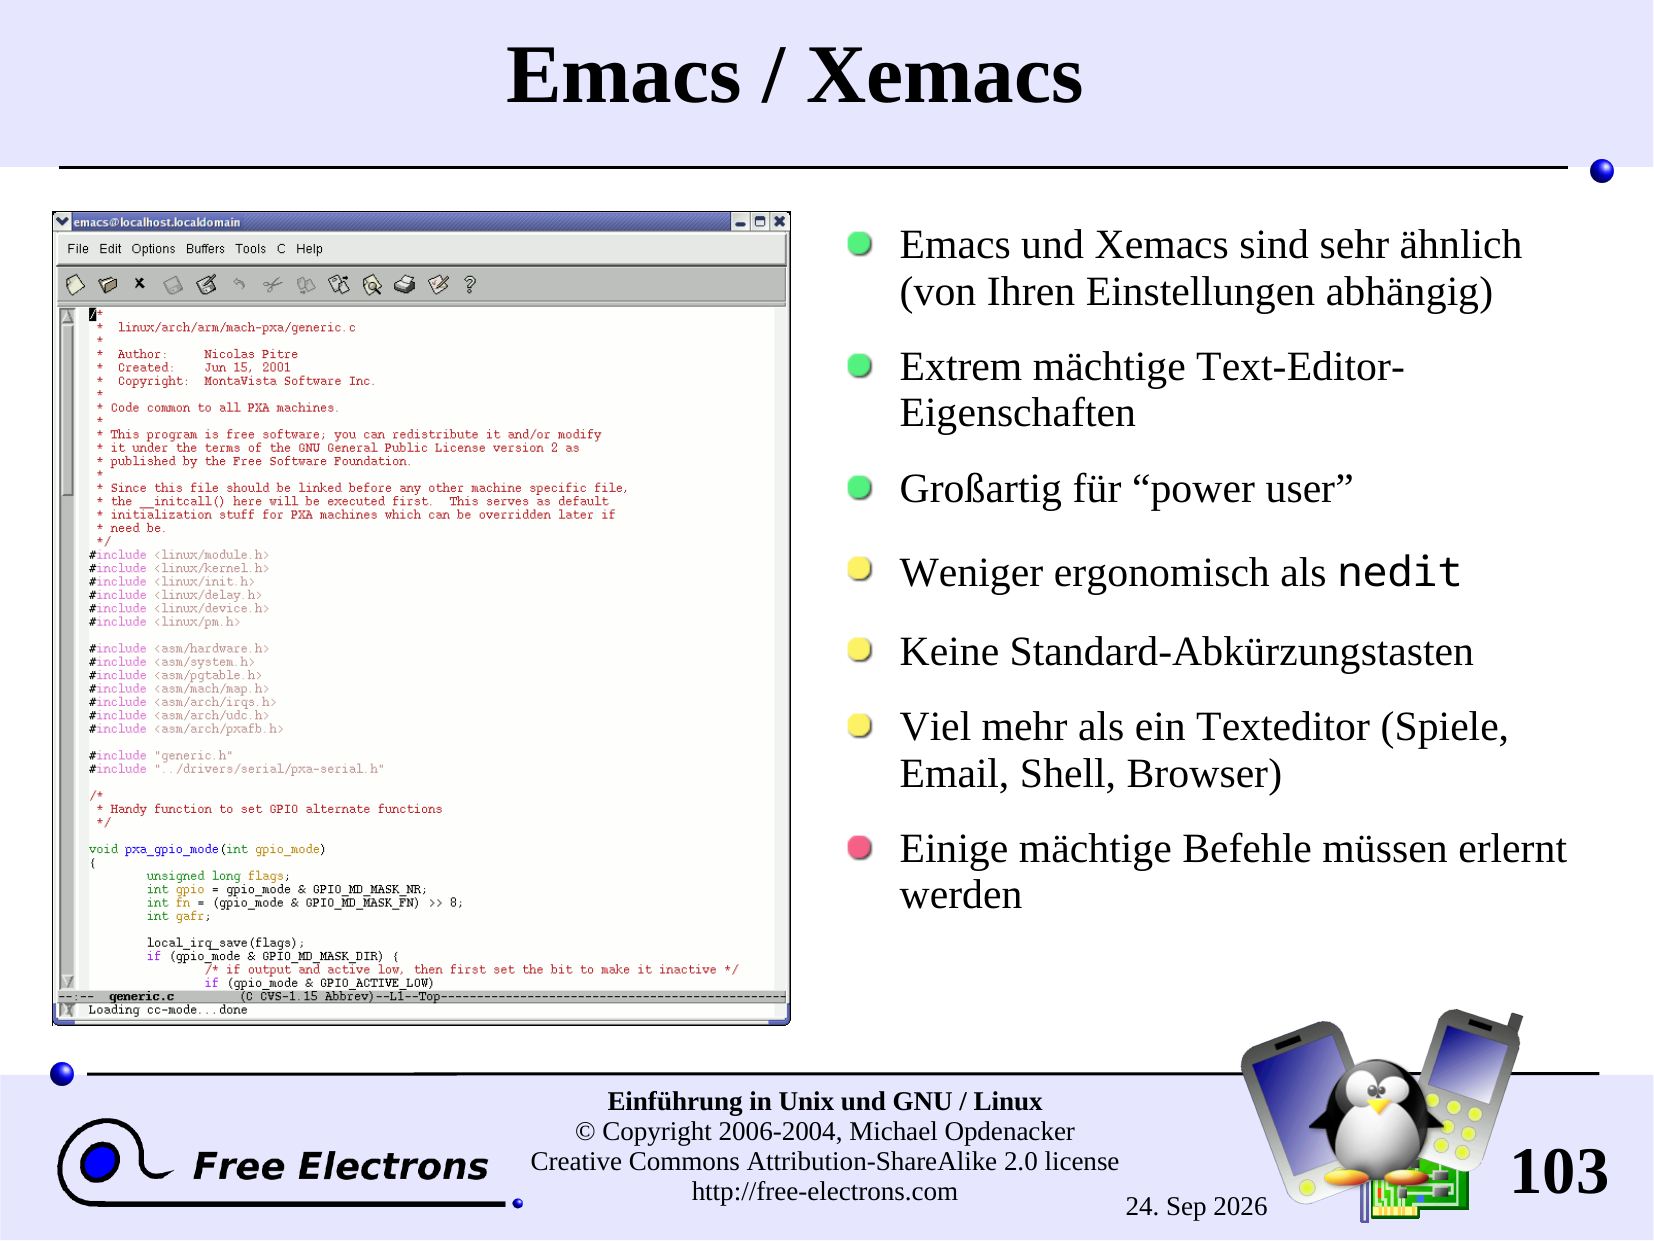

# Emacs / Xemacs
Emacs und Xemacs sind sehr ähnlich (von Ihren Einstellungen abhängig)
Extrem mächtige Text-Editor-Eigenschaften
Großartig für “power user”
Weniger ergonomisch als nedit
Keine Standard-Abkürzungstasten
Viel mehr als ein Texteditor (Spiele, Email, Shell, Browser)
Einige mächtige Befehle müssen erlernt werden